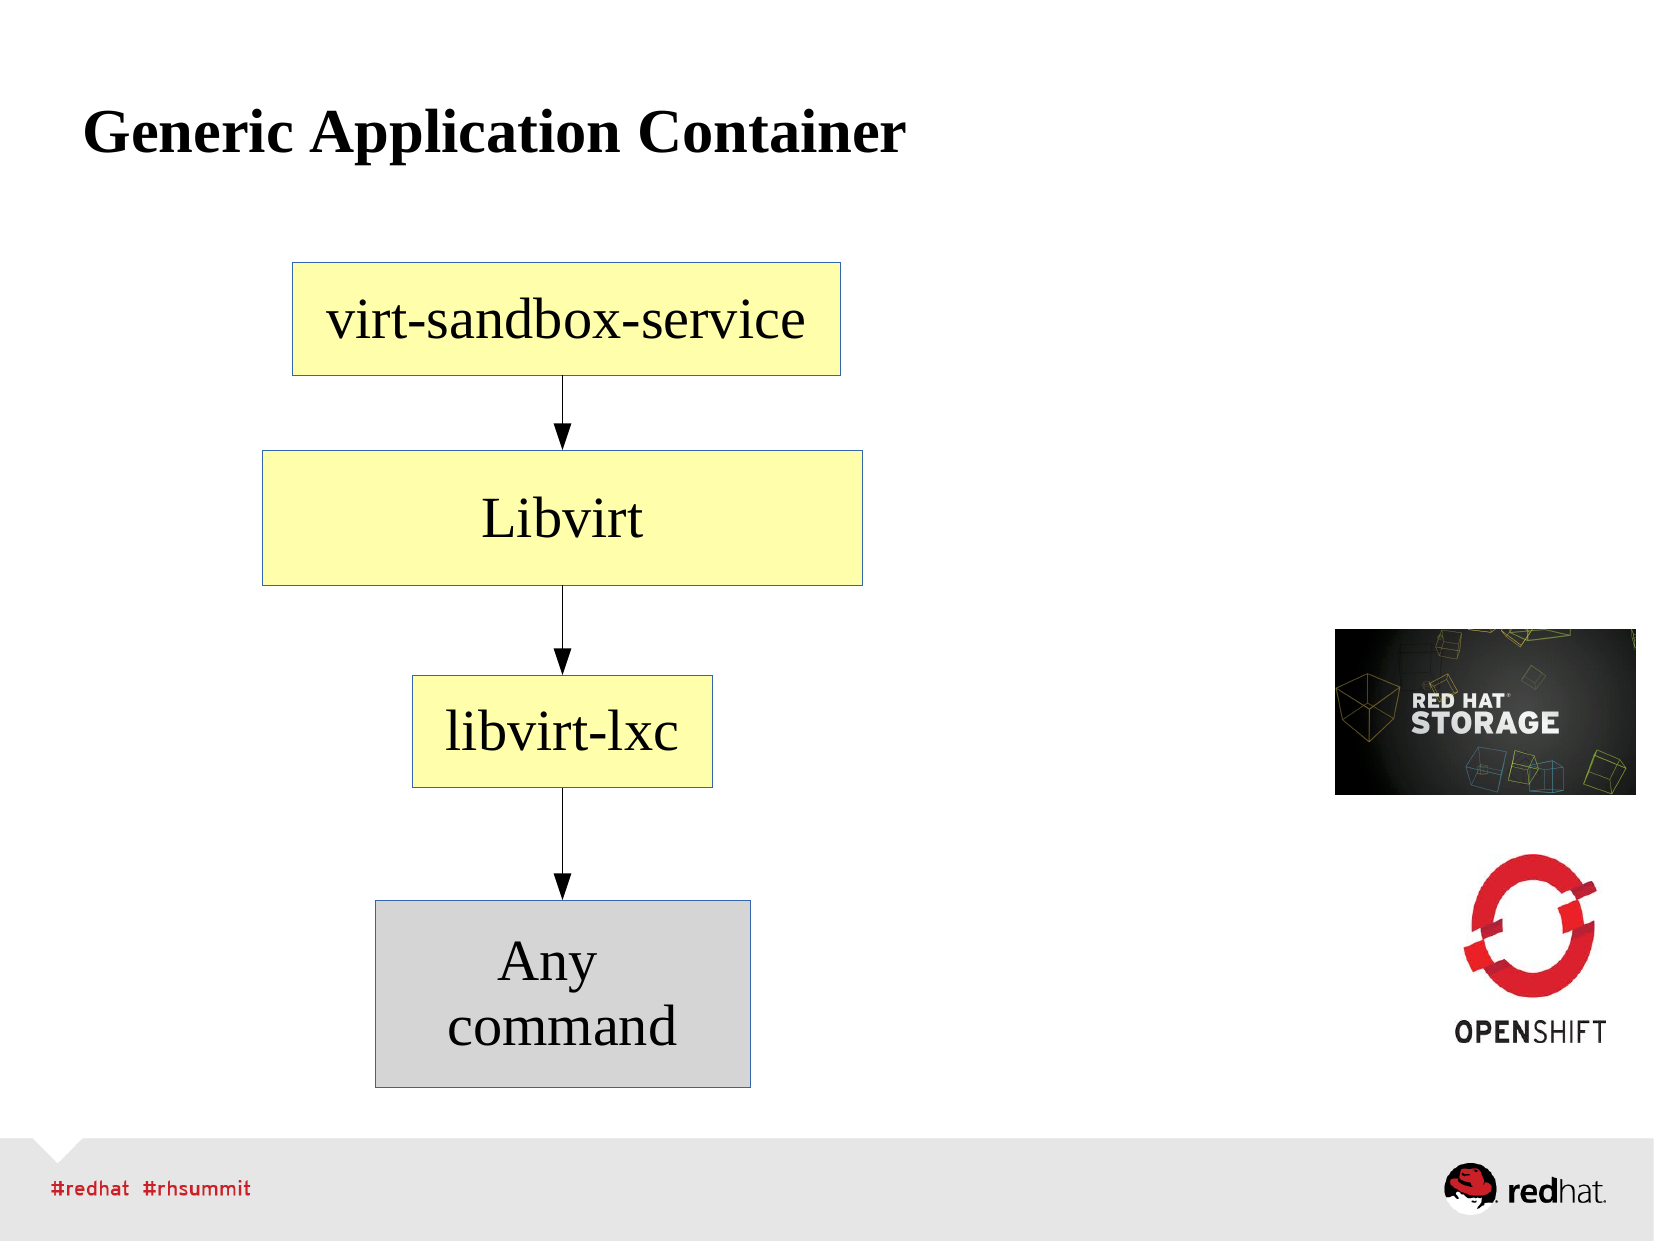

# Generic Application Container
virt-sandbox-service
Libvirt
libvirt-lxc
Any
command